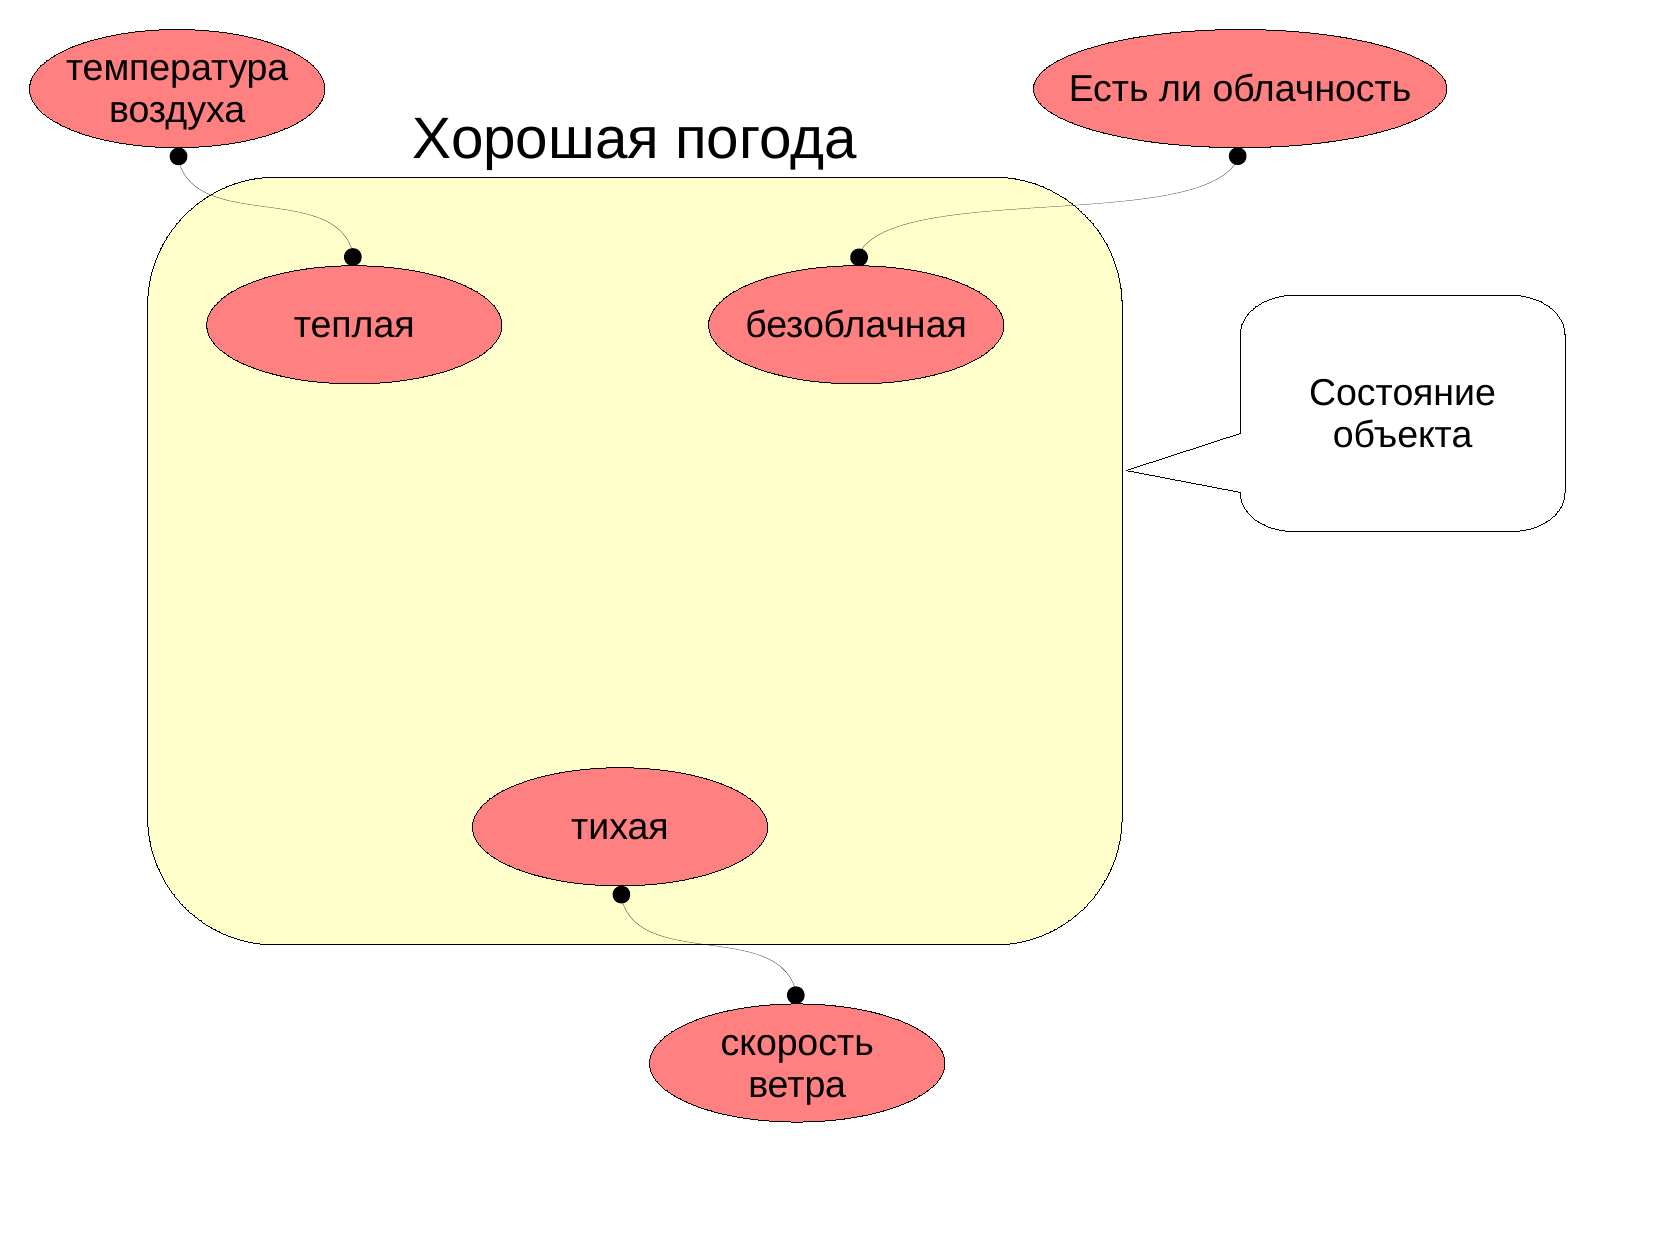

температура
воздуха
теплая
Есть ли облачность
Хорошая погода
безоблачная
Состояние
объекта
тихая
скорость
ветра